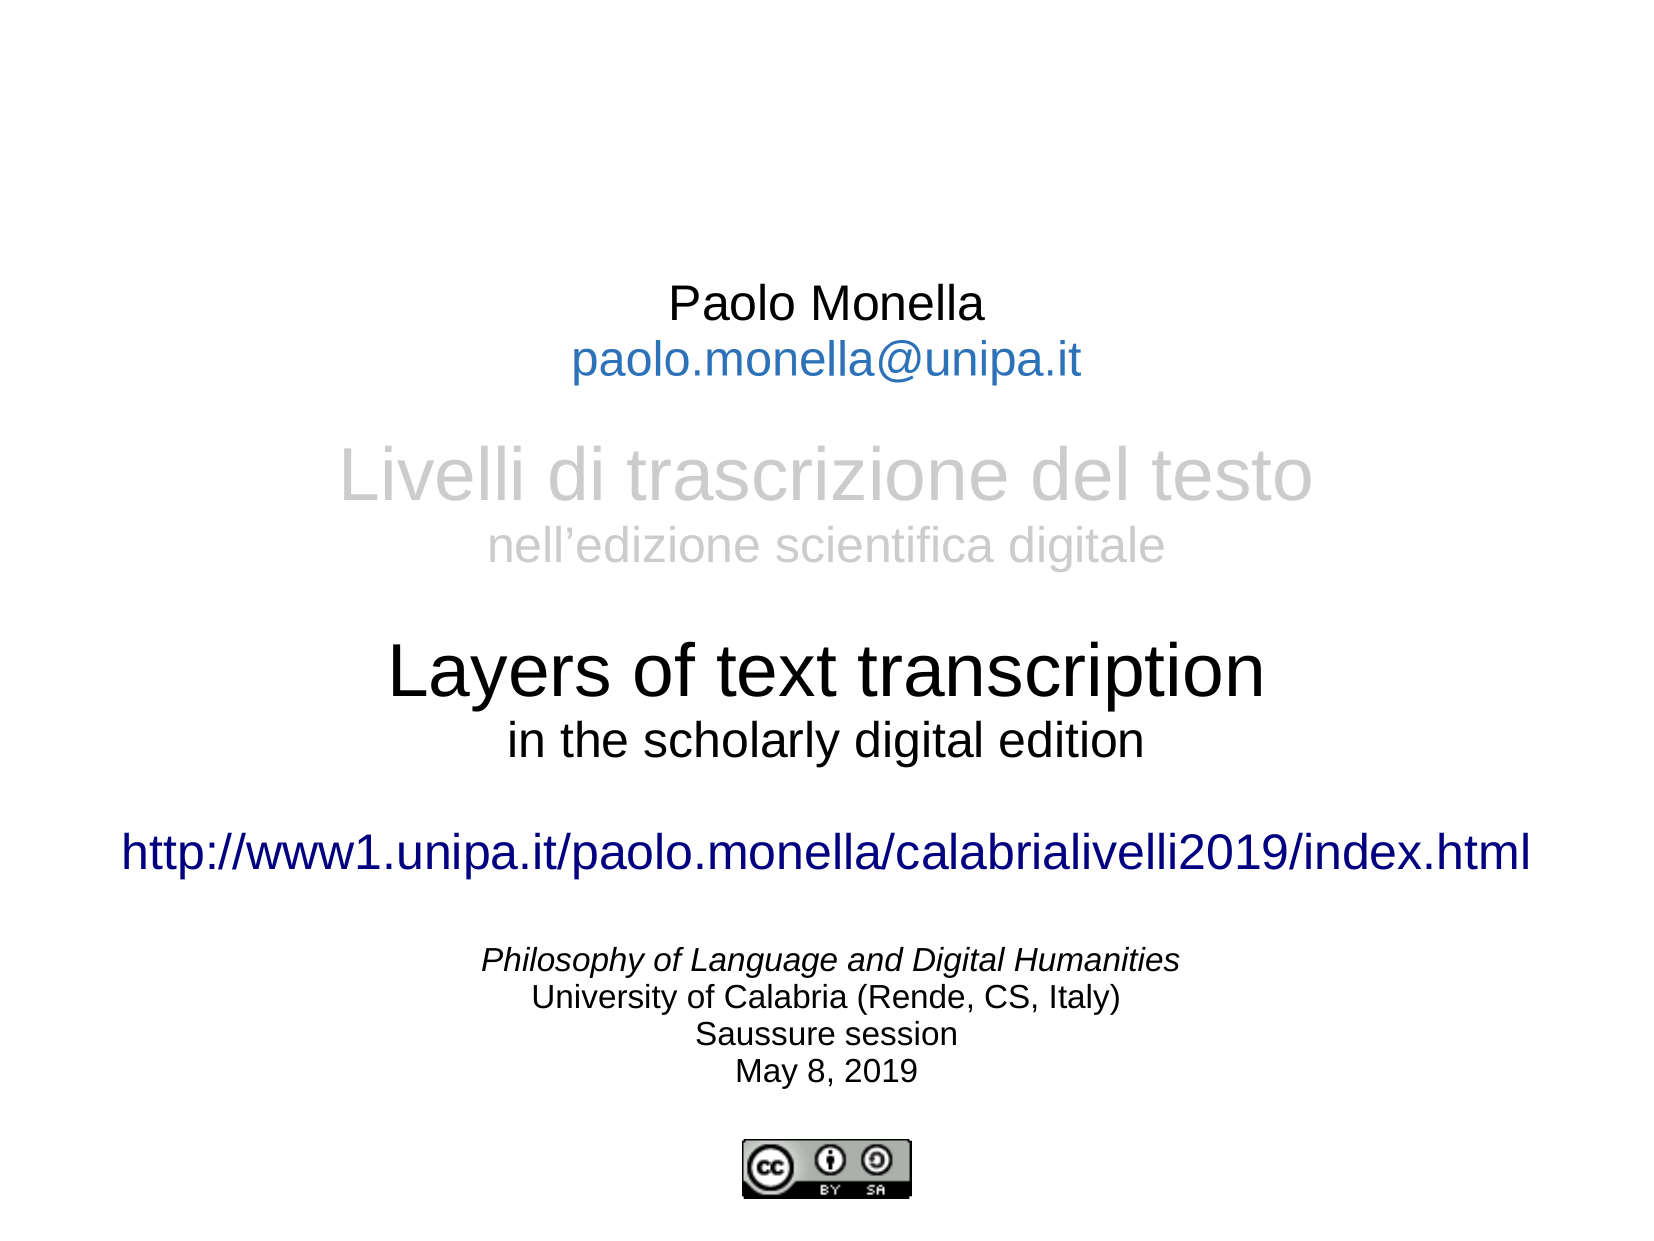

# Paolo Monella Livelli di trascrizione del testo nell’edizione scientifica digitale Layers of text transcription in the scholarly digital edition http://www1.unipa.it/paolo.monella/calabrialivelli2019/index.html
 Philosophy of Language and Digital Humanities
University of Calabria (Rende, CS, Italy)
Saussure session
May 8, 2019